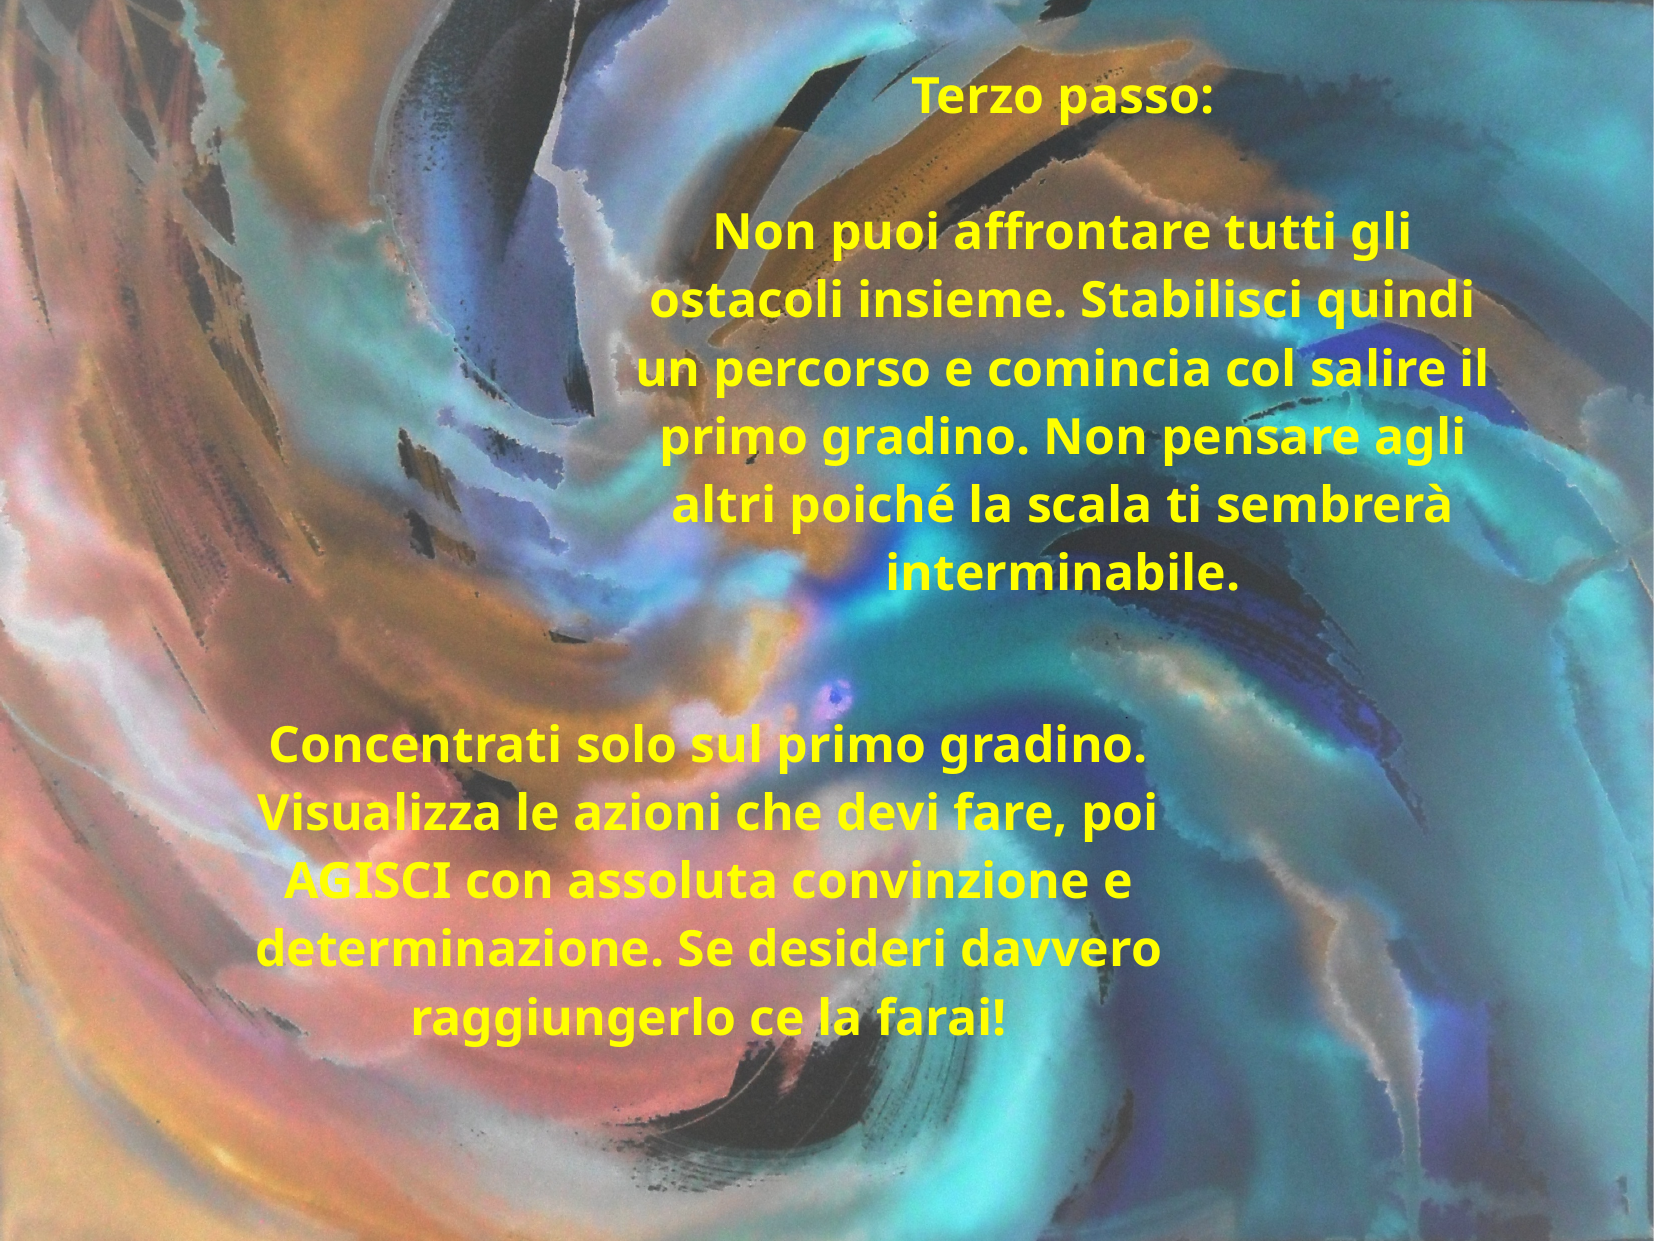

# Terzo passo: Non puoi affrontare tutti gli ostacoli insieme. Stabilisci quindi un percorso e comincia col salire il primo gradino. Non pensare agli altri poiché la scala ti sembrerà interminabile.
Concentrati solo sul primo gradino. Visualizza le azioni che devi fare, poi AGISCI con assoluta convinzione e determinazione. Se desideri davvero raggiungerlo ce la farai!